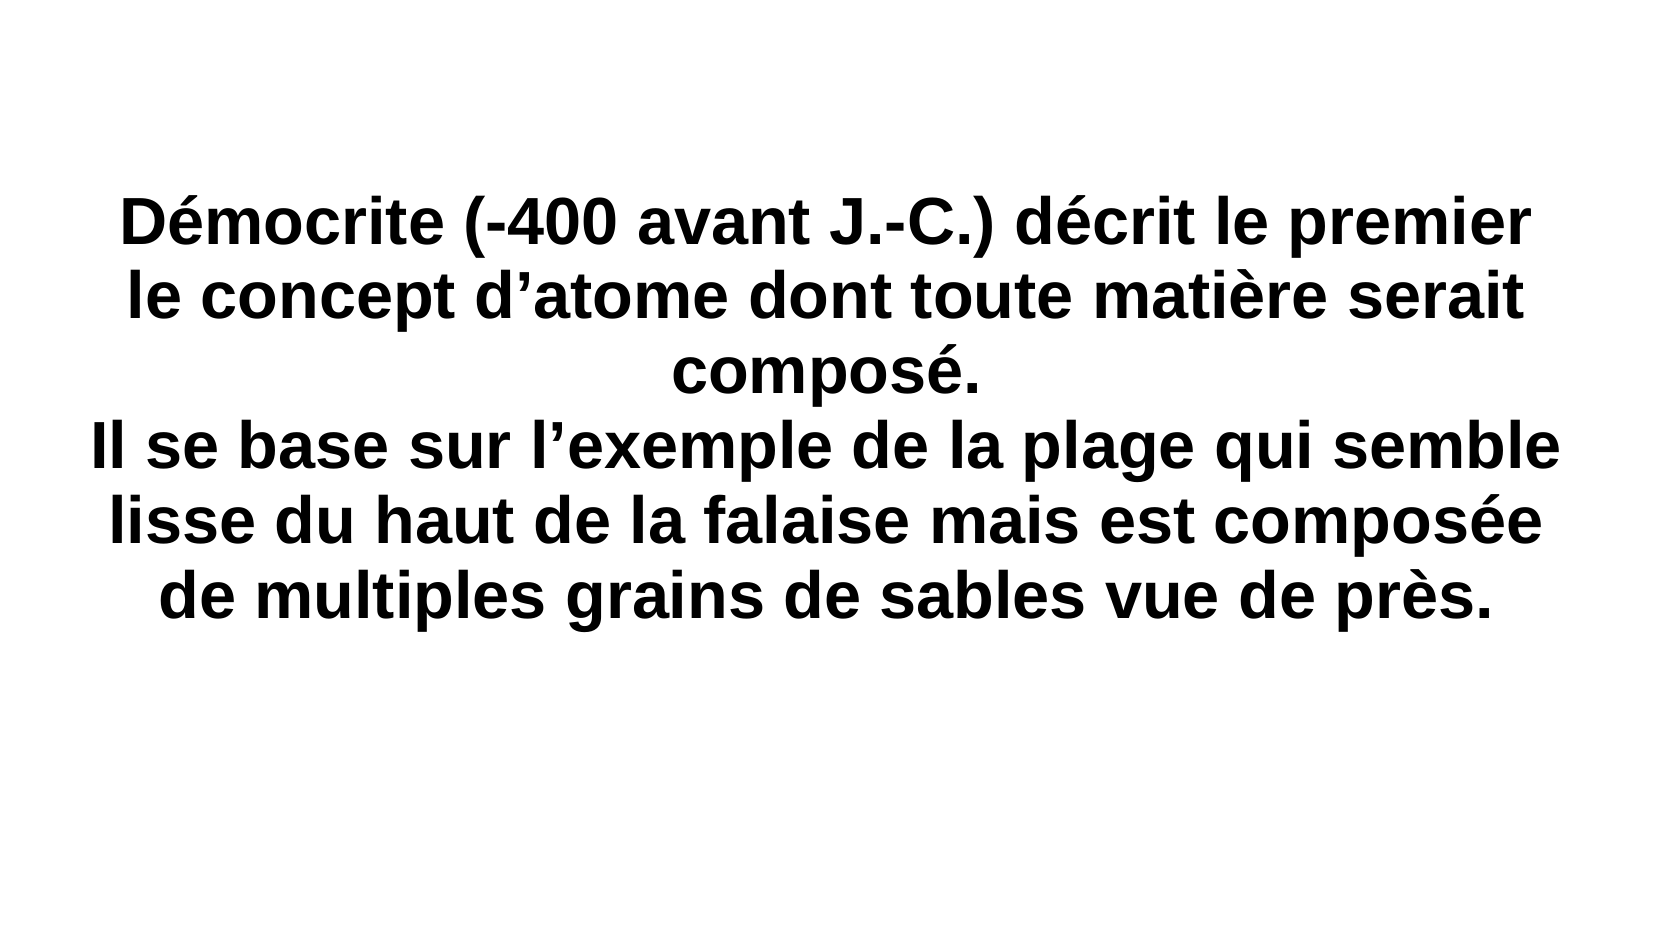

# Démocrite (-400 avant J.-C.) décrit le premier le concept d’atome dont toute matière serait composé.
Il se base sur l’exemple de la plage qui semble lisse du haut de la falaise mais est composée de multiples grains de sables vue de près.